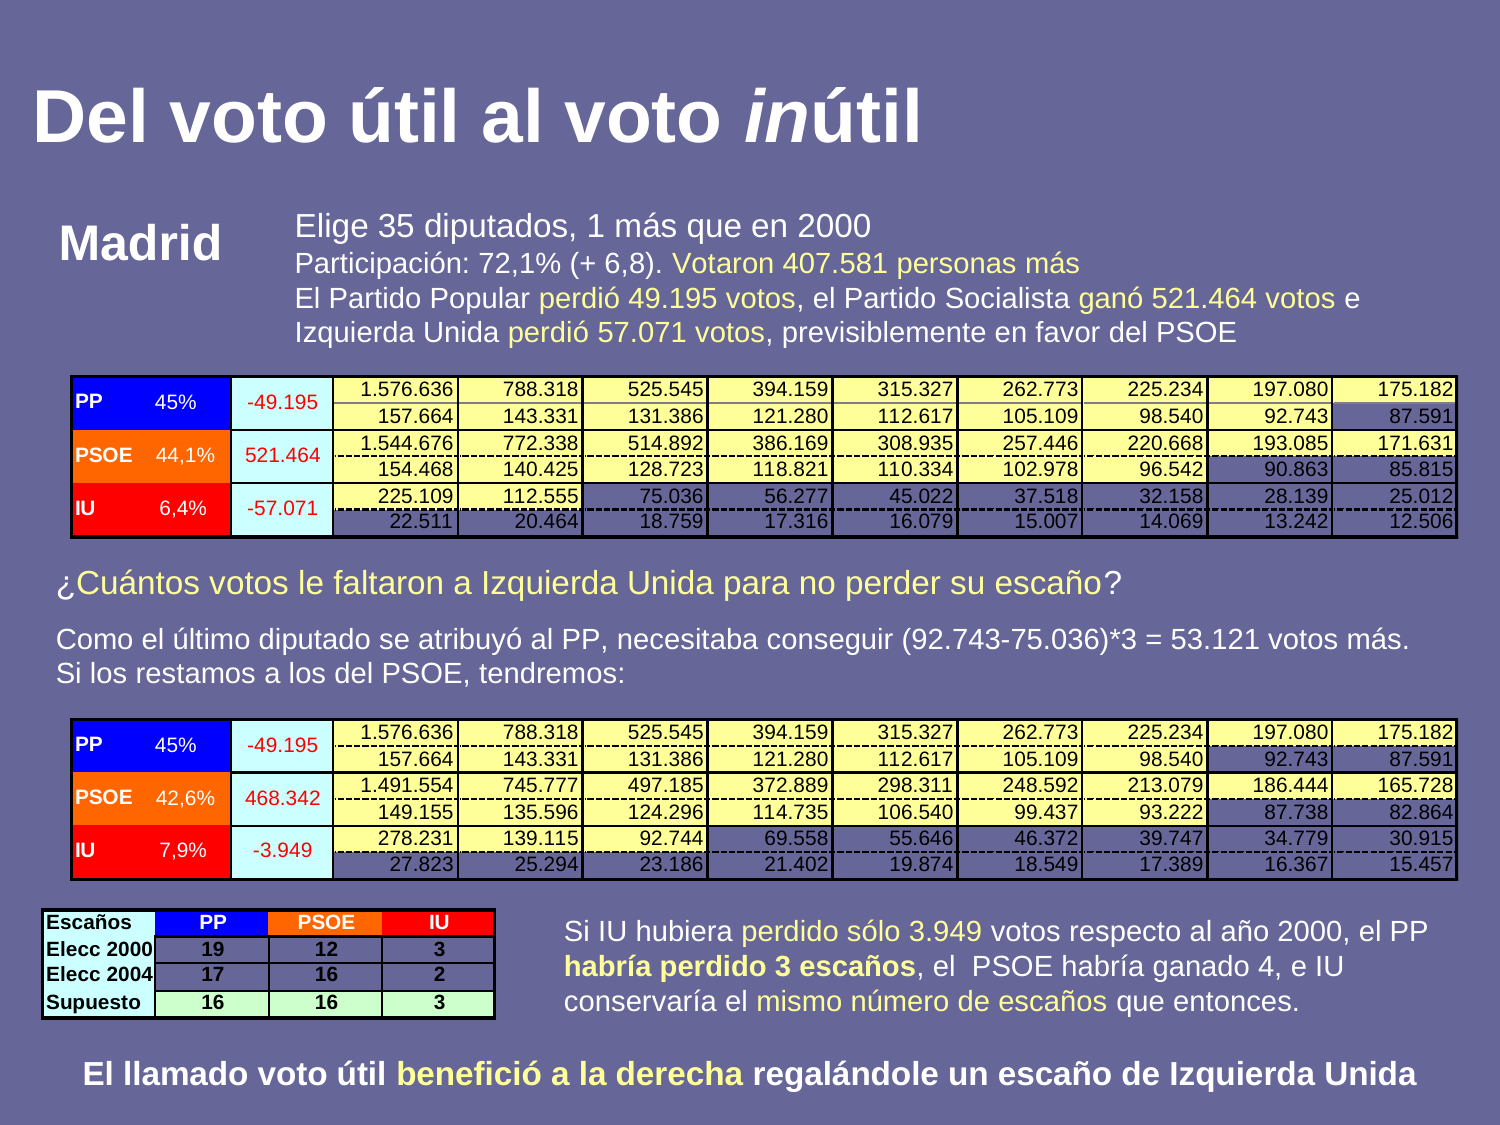

# Del voto útil al voto inútil
Elige 35 diputados, 1 más que en 2000
Participación: 72,1% (+ 6,8). Votaron 407.581 personas más
El Partido Popular perdió 49.195 votos, el Partido Socialista ganó 521.464 votos e Izquierda Unida perdió 57.071 votos, previsiblemente en favor del PSOE
Madrid
¿Cuántos votos le faltaron a Izquierda Unida para no perder su escaño?
Como el último diputado se atribuyó al PP, necesitaba conseguir (92.743-75.036)*3 = 53.121 votos más. Si los restamos a los del PSOE, tendremos:
Si IU hubiera perdido sólo 3.949 votos respecto al año 2000, el PP habría perdido 3 escaños, el PSOE habría ganado 4, e IU conservaría el mismo número de escaños que entonces.
El llamado voto útil benefició a la derecha regalándole un escaño de Izquierda Unida